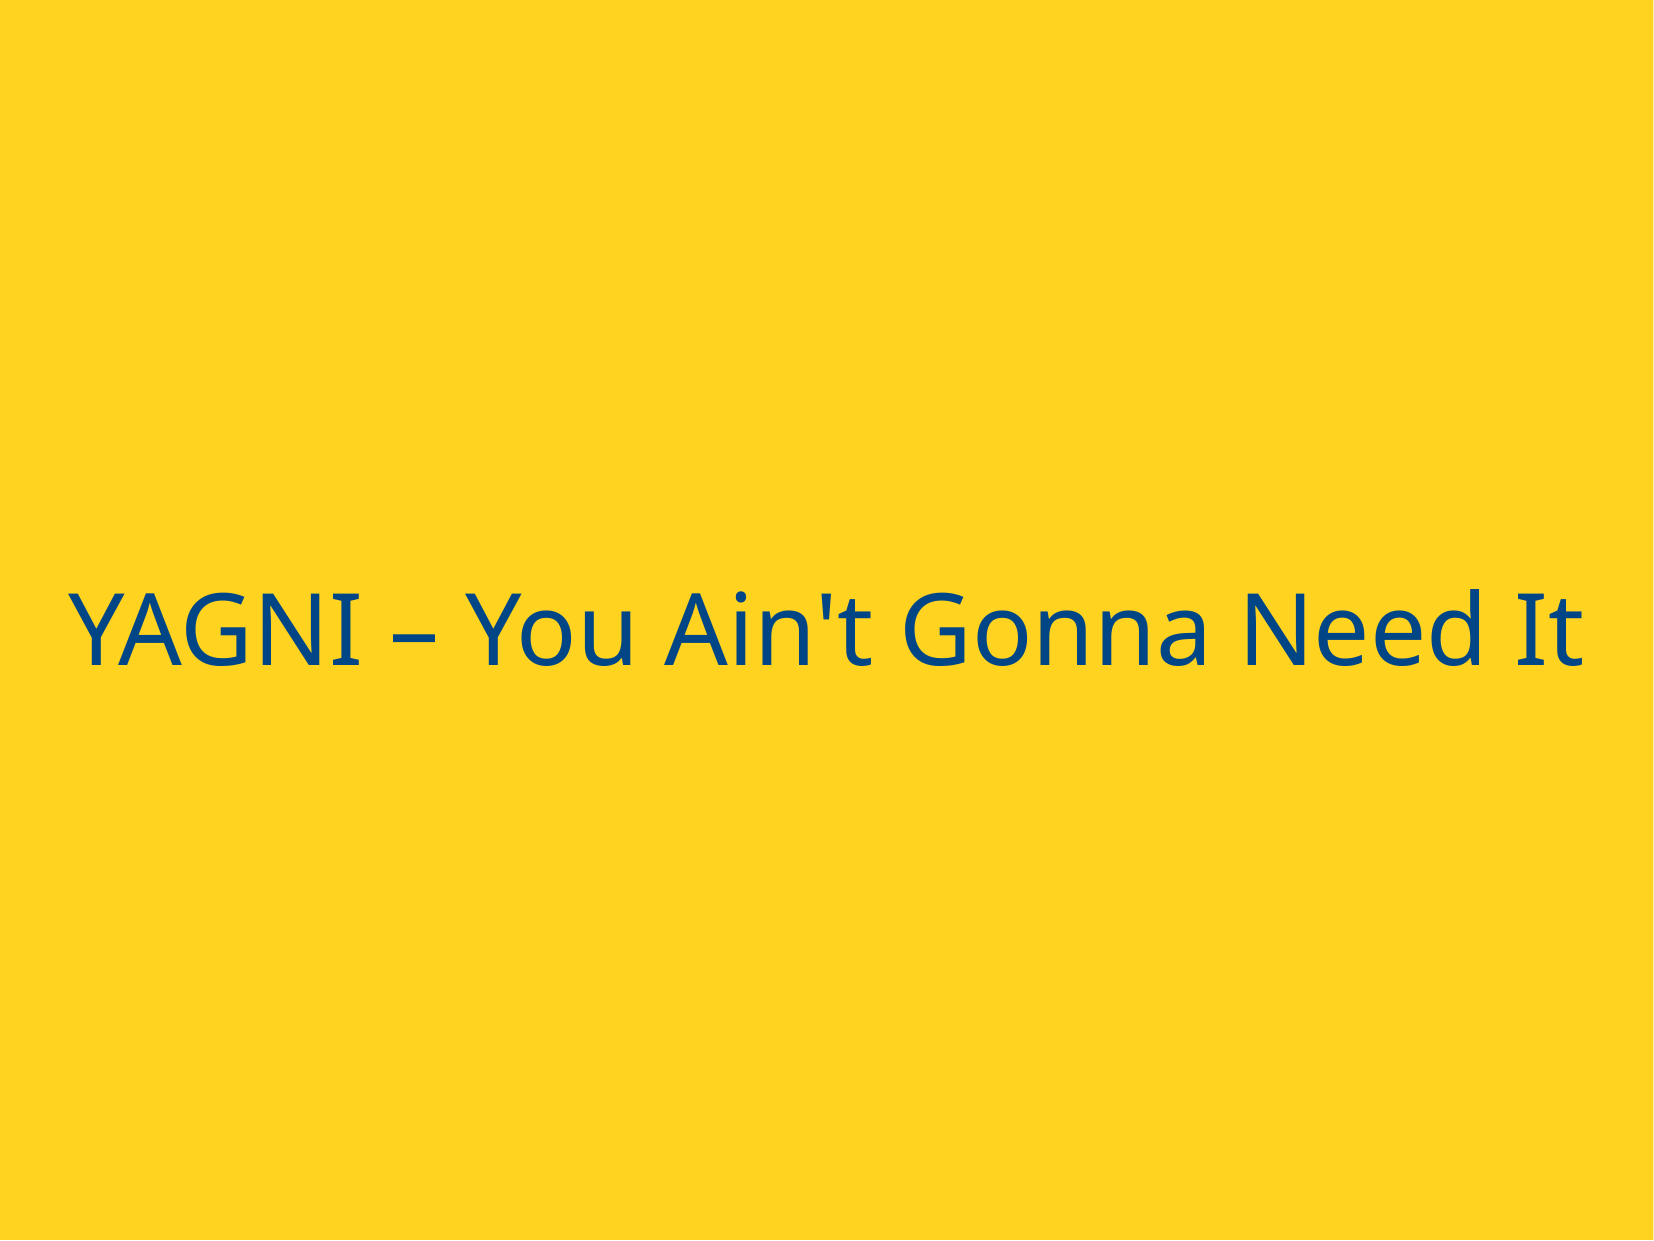

# YAGNI – You Ain't Gonna Need It